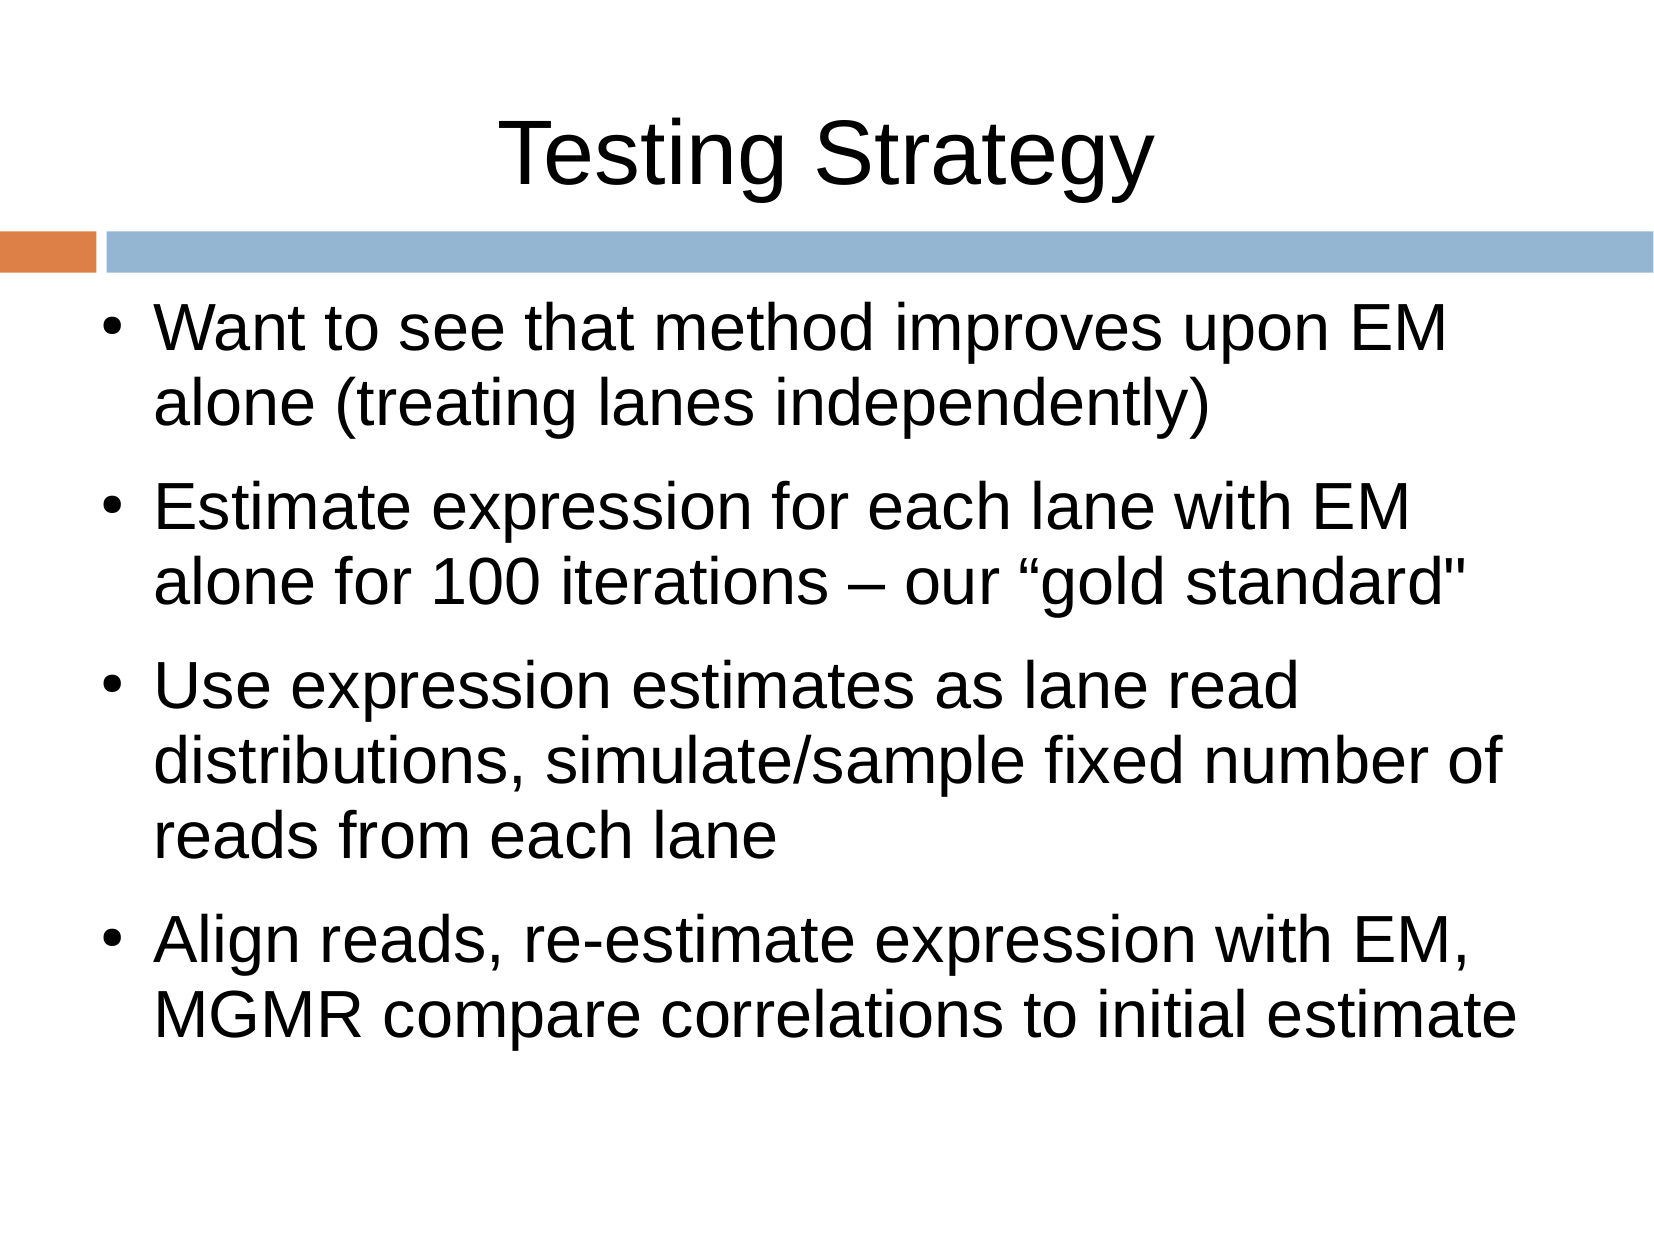

# Testing Strategy
Want to see that method improves upon EM alone (treating lanes independently)
Estimate expression for each lane with EM alone for 100 iterations – our “gold standard"
Use expression estimates as lane read distributions, simulate/sample fixed number of reads from each lane
Align reads, re-estimate expression with EM, MGMR compare correlations to initial estimate